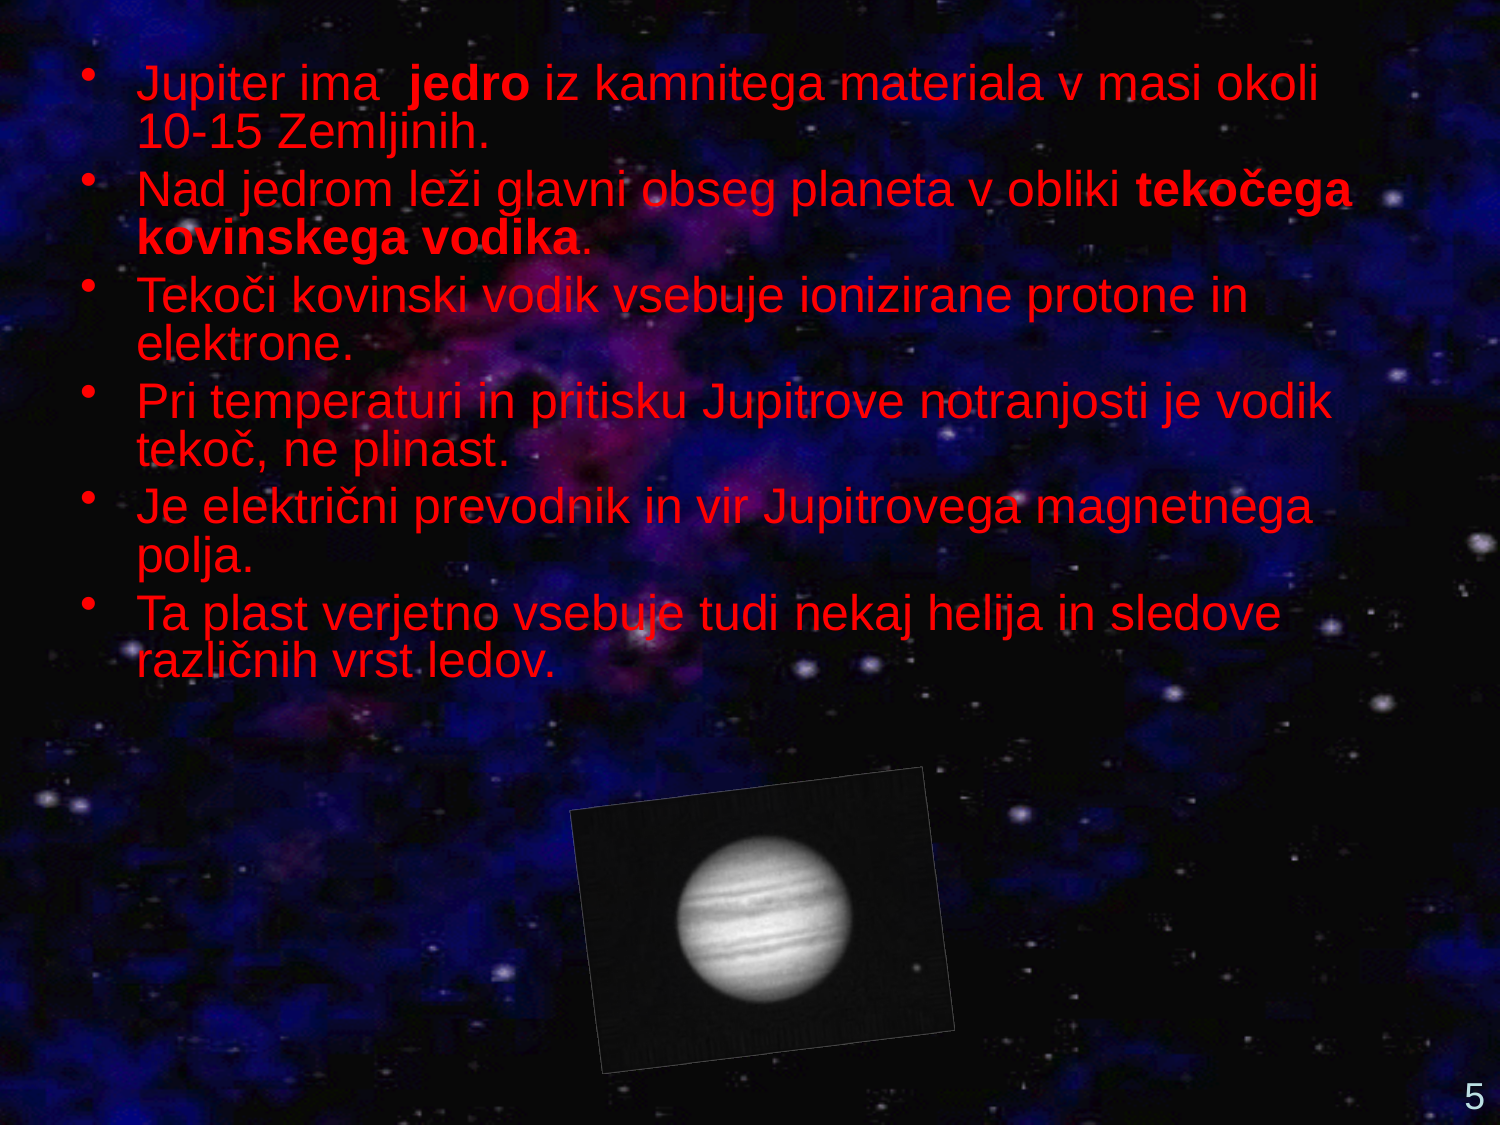

# Jupiter ima jedro iz kamnitega materiala v masi okoli 10-15 Zemljinih.
Nad jedrom leži glavni obseg planeta v obliki tekočega kovinskega vodika.
Tekoči kovinski vodik vsebuje ionizirane protone in elektrone.
Pri temperaturi in pritisku Jupitrove notranjosti je vodik tekoč, ne plinast.
Je električni prevodnik in vir Jupitrovega magnetnega polja.
Ta plast verjetno vsebuje tudi nekaj helija in sledove različnih vrst ledov.
5